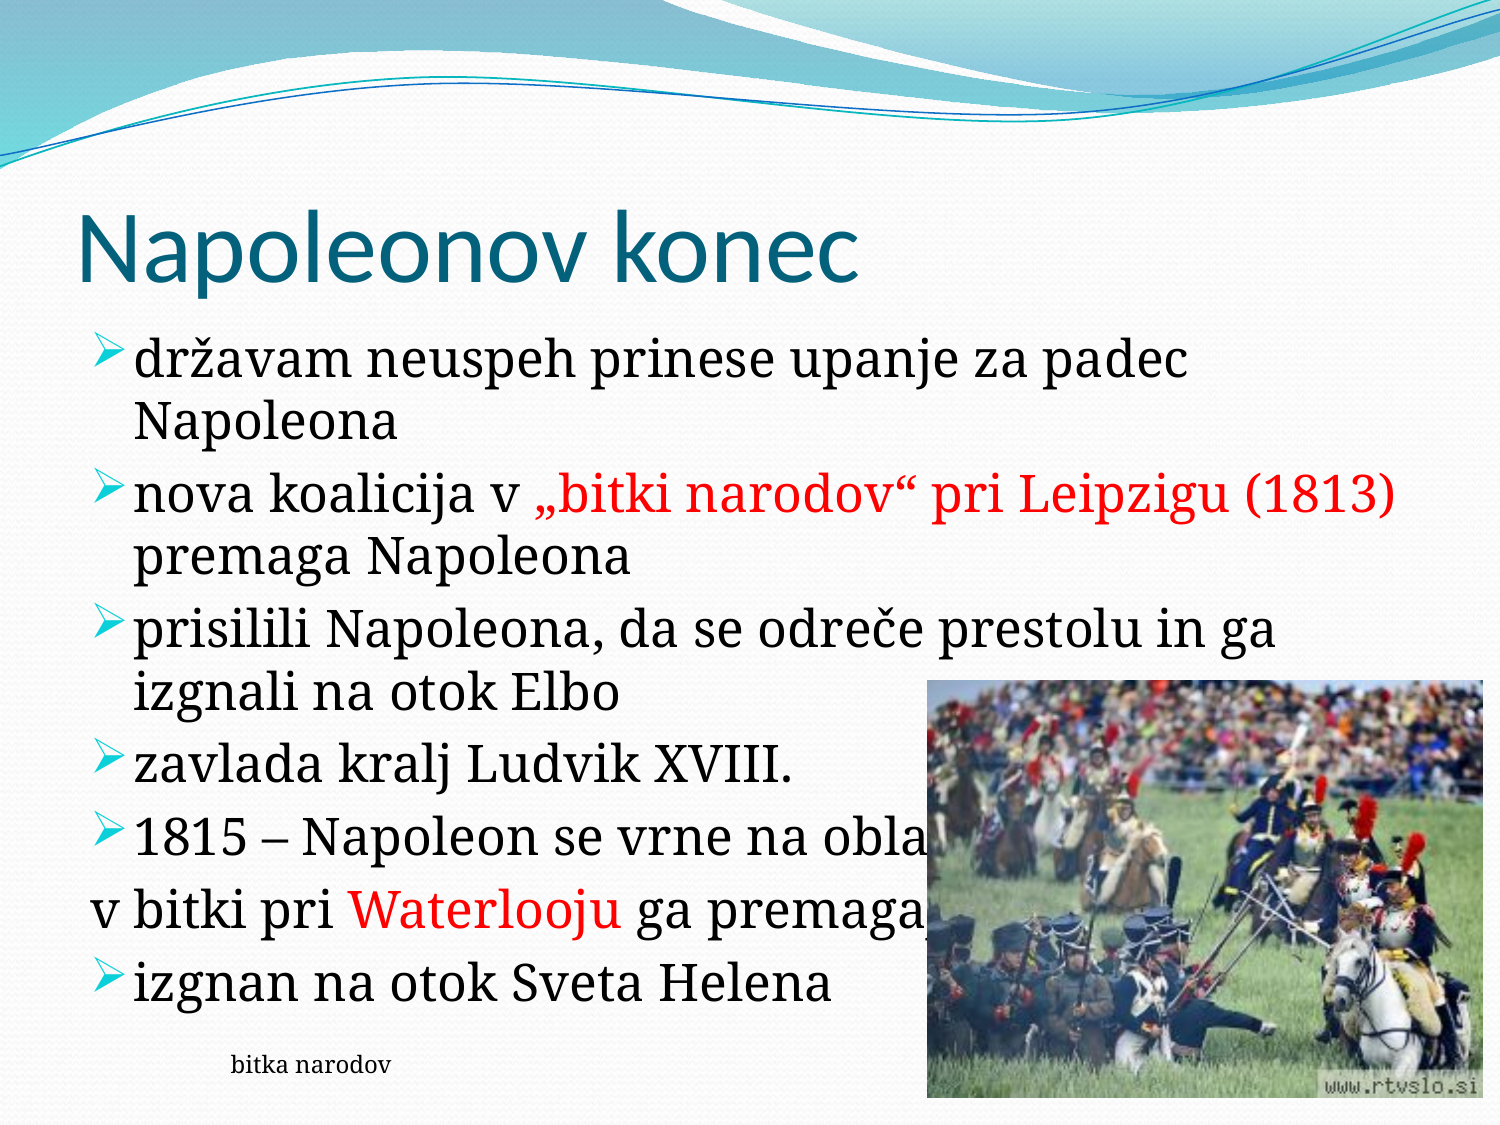

# Napoleonov konec
državam neuspeh prinese upanje za padec Napoleona
nova koalicija v „bitki narodov“ pri Leipzigu (1813) premaga Napoleona
prisilili Napoleona, da se odreče prestolu in ga izgnali na otok Elbo
zavlada kralj Ludvik XVIII.
1815 – Napoleon se vrne na oblast,
v bitki pri Waterlooju ga premagajo
izgnan na otok Sveta Helena
 				 bitka narodov